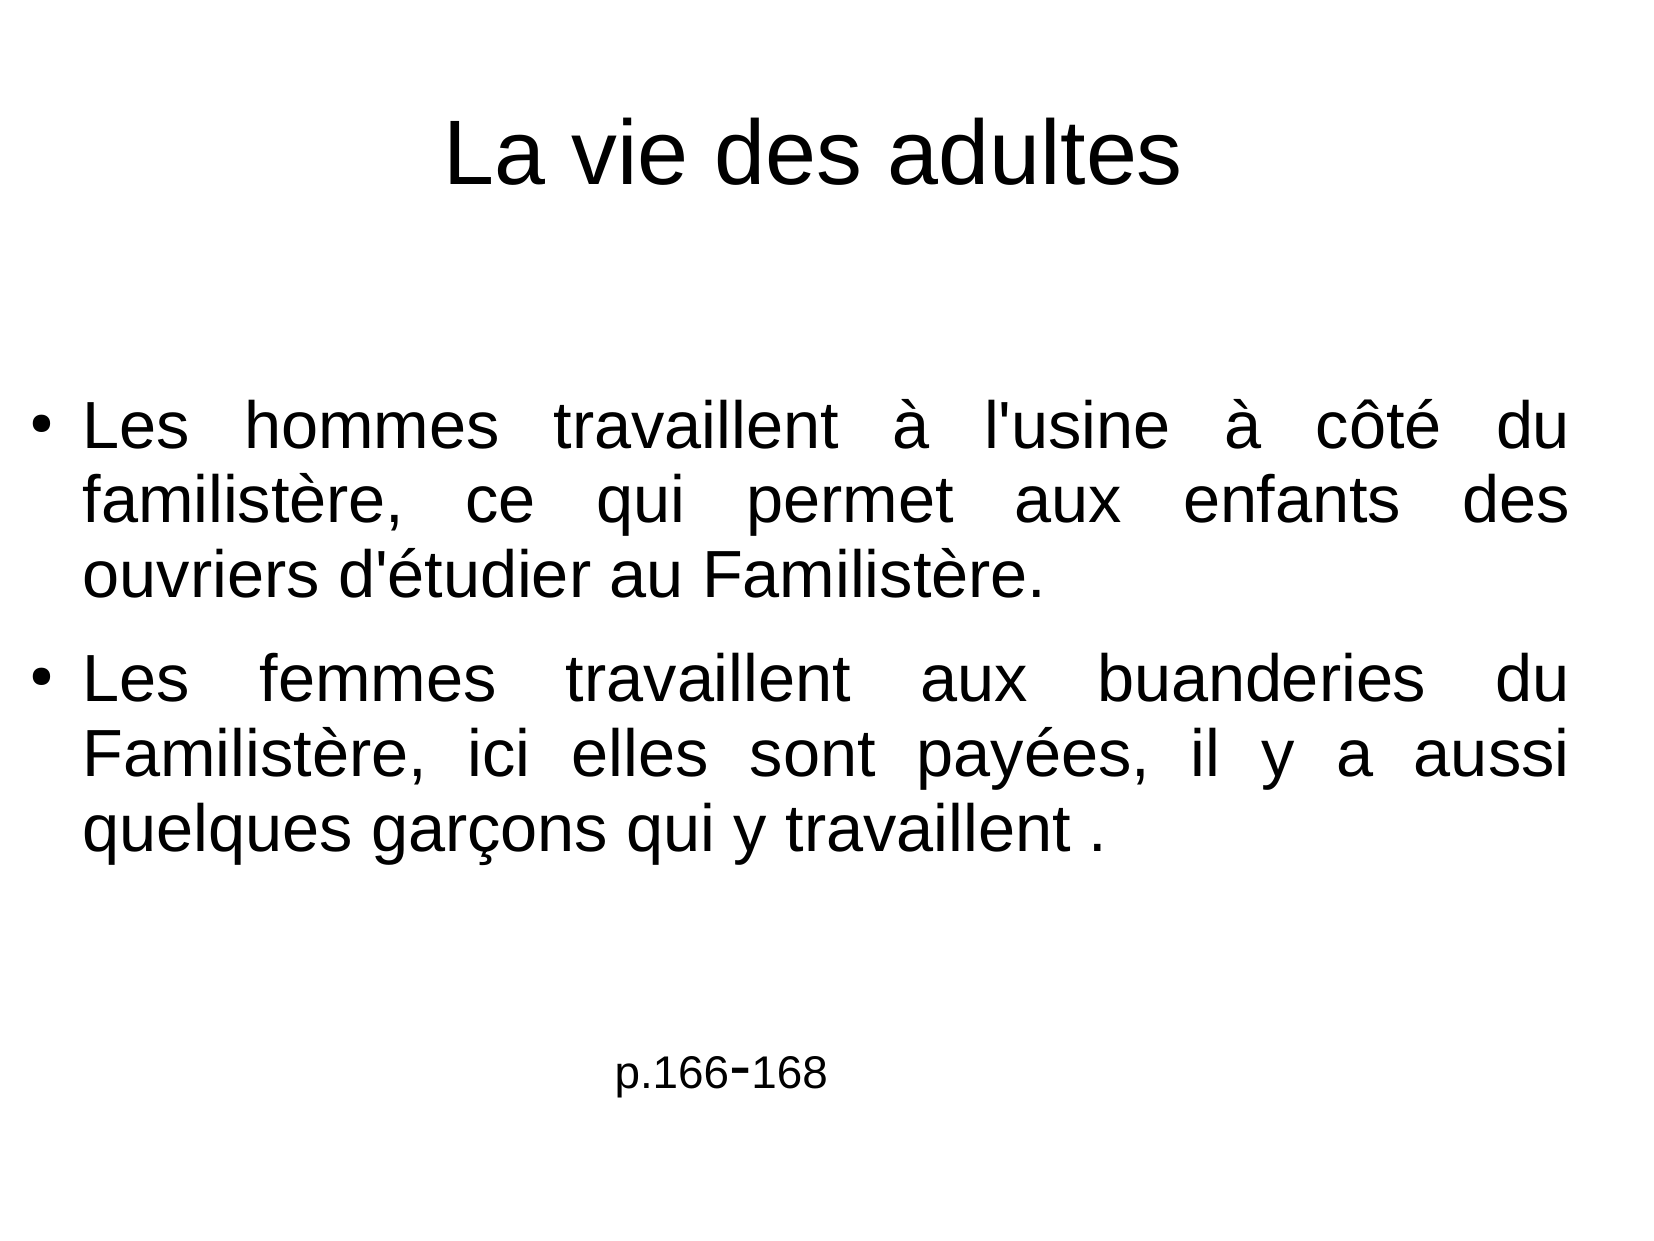

# La vie des adultes
Les hommes travaillent à l'usine à côté du familistère, ce qui permet aux enfants des ouvriers d'étudier au Familistère.
Les femmes travaillent aux buanderies du Familistère, ici elles sont payées, il y a aussi quelques garçons qui y travaillent .
p.166-168